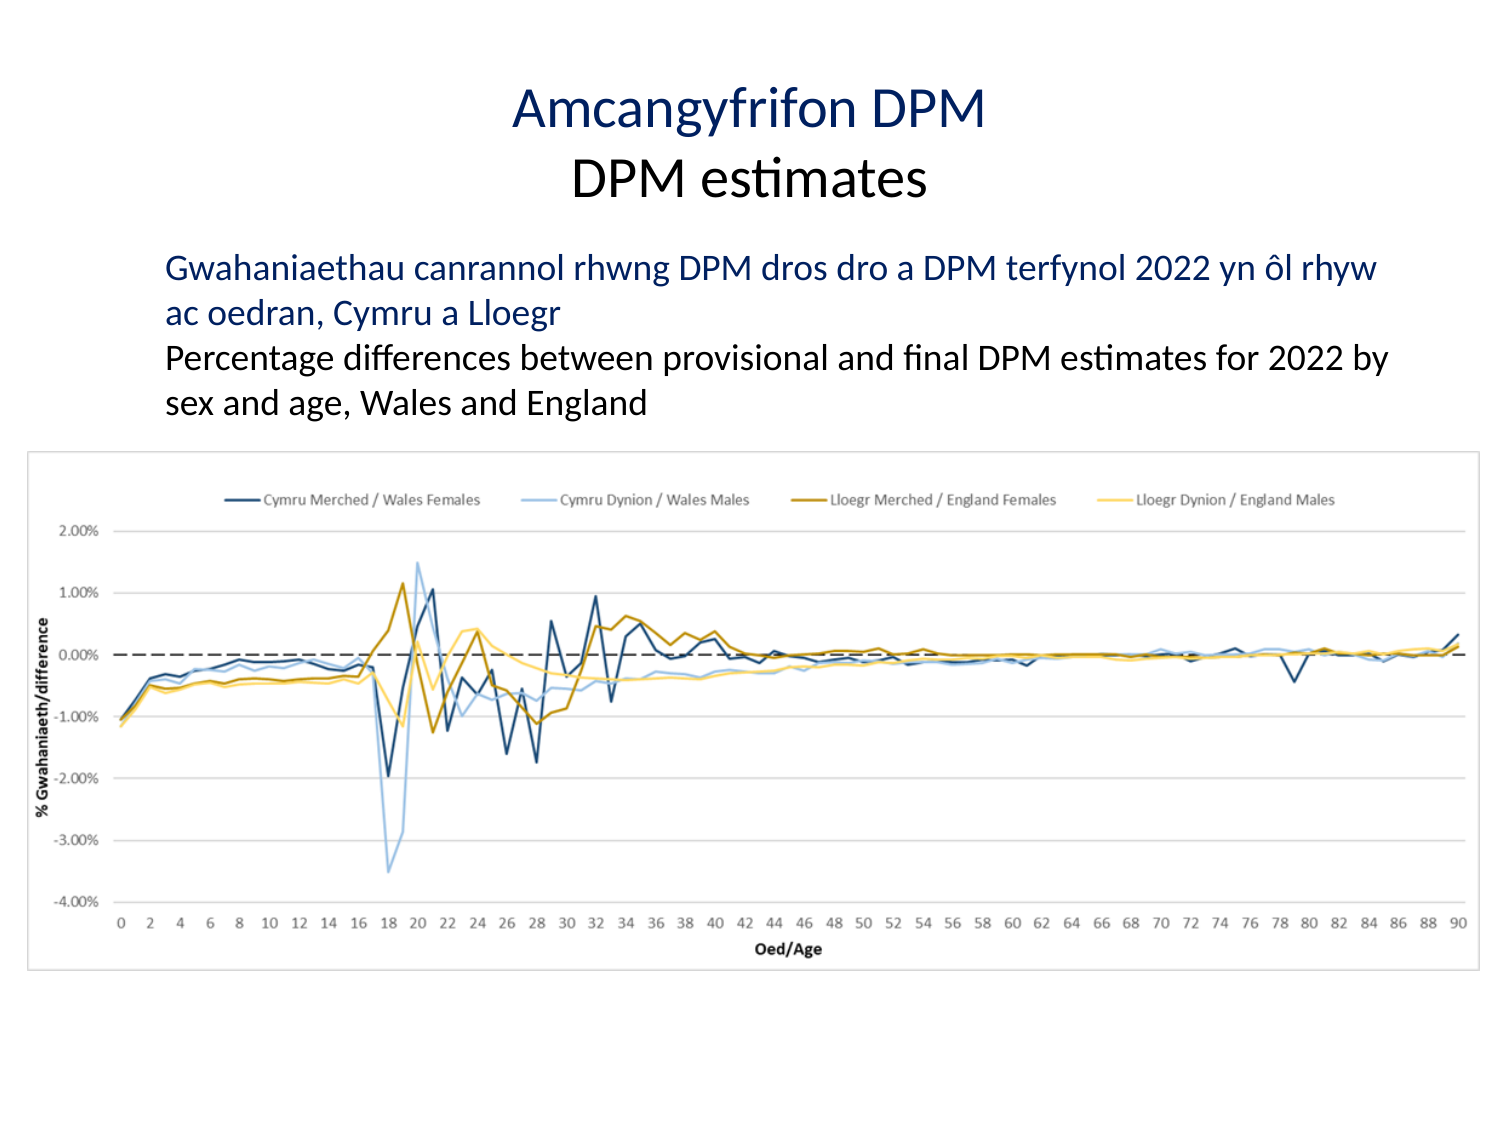

# Amcangyfrifon DPM DPM estimates
Gwahaniaethau canrannol rhwng DPM dros dro a DPM terfynol 2022 yn ôl rhyw ac oedran, Cymru a Lloegr
Percentage differences between provisional and final DPM estimates for 2022 by sex and age, Wales and England